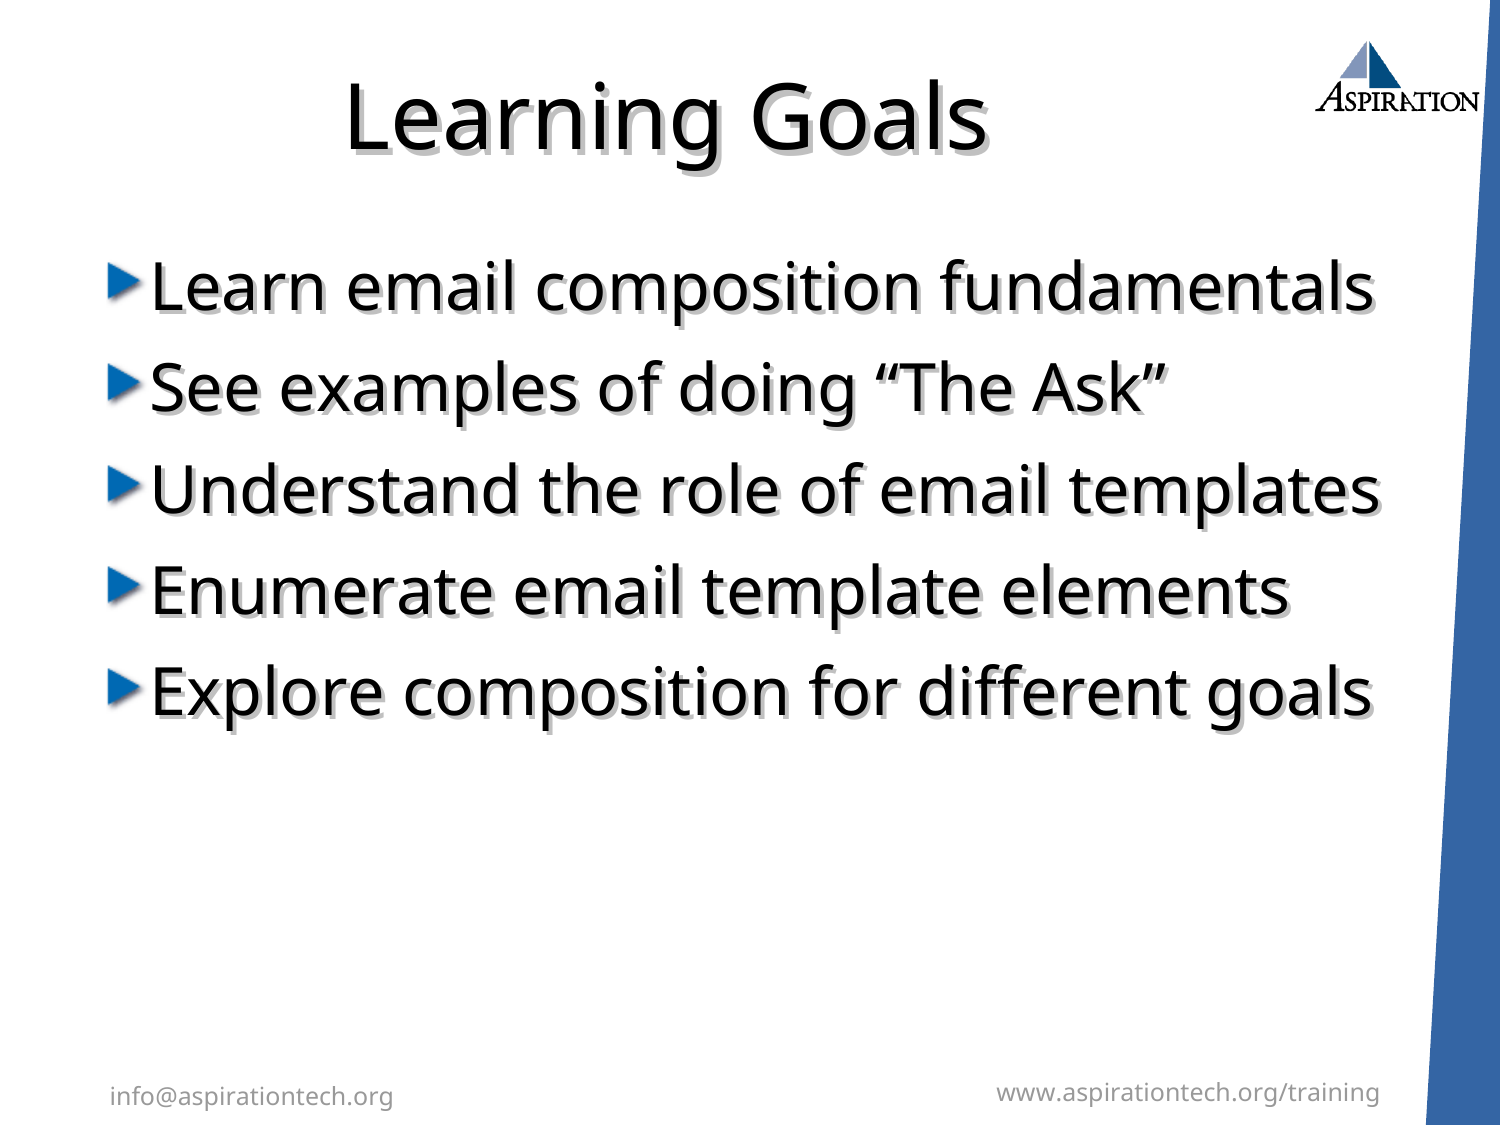

# Learning Goals
Learn email composition fundamentals
See examples of doing “The Ask”
Understand the role of email templates
Enumerate email template elements
Explore composition for different goals